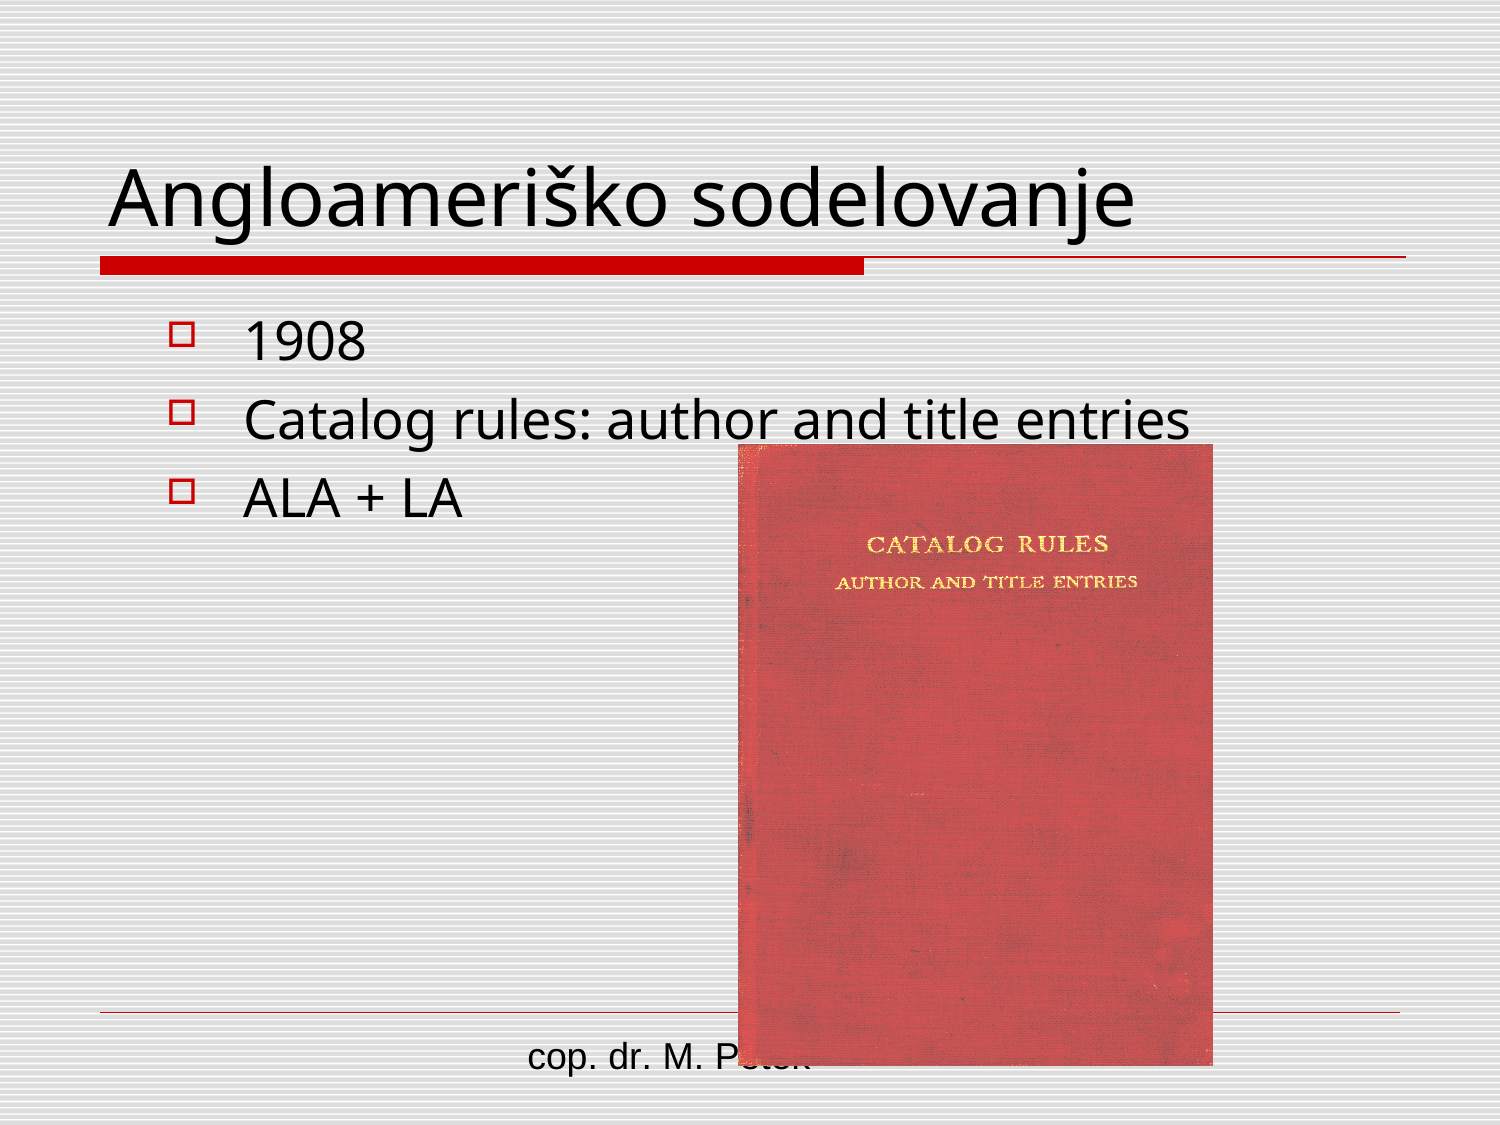

# Angloameriško sodelovanje
1908
Catalog rules: author and title entries
ALA + LA
cop. dr. M. Petek